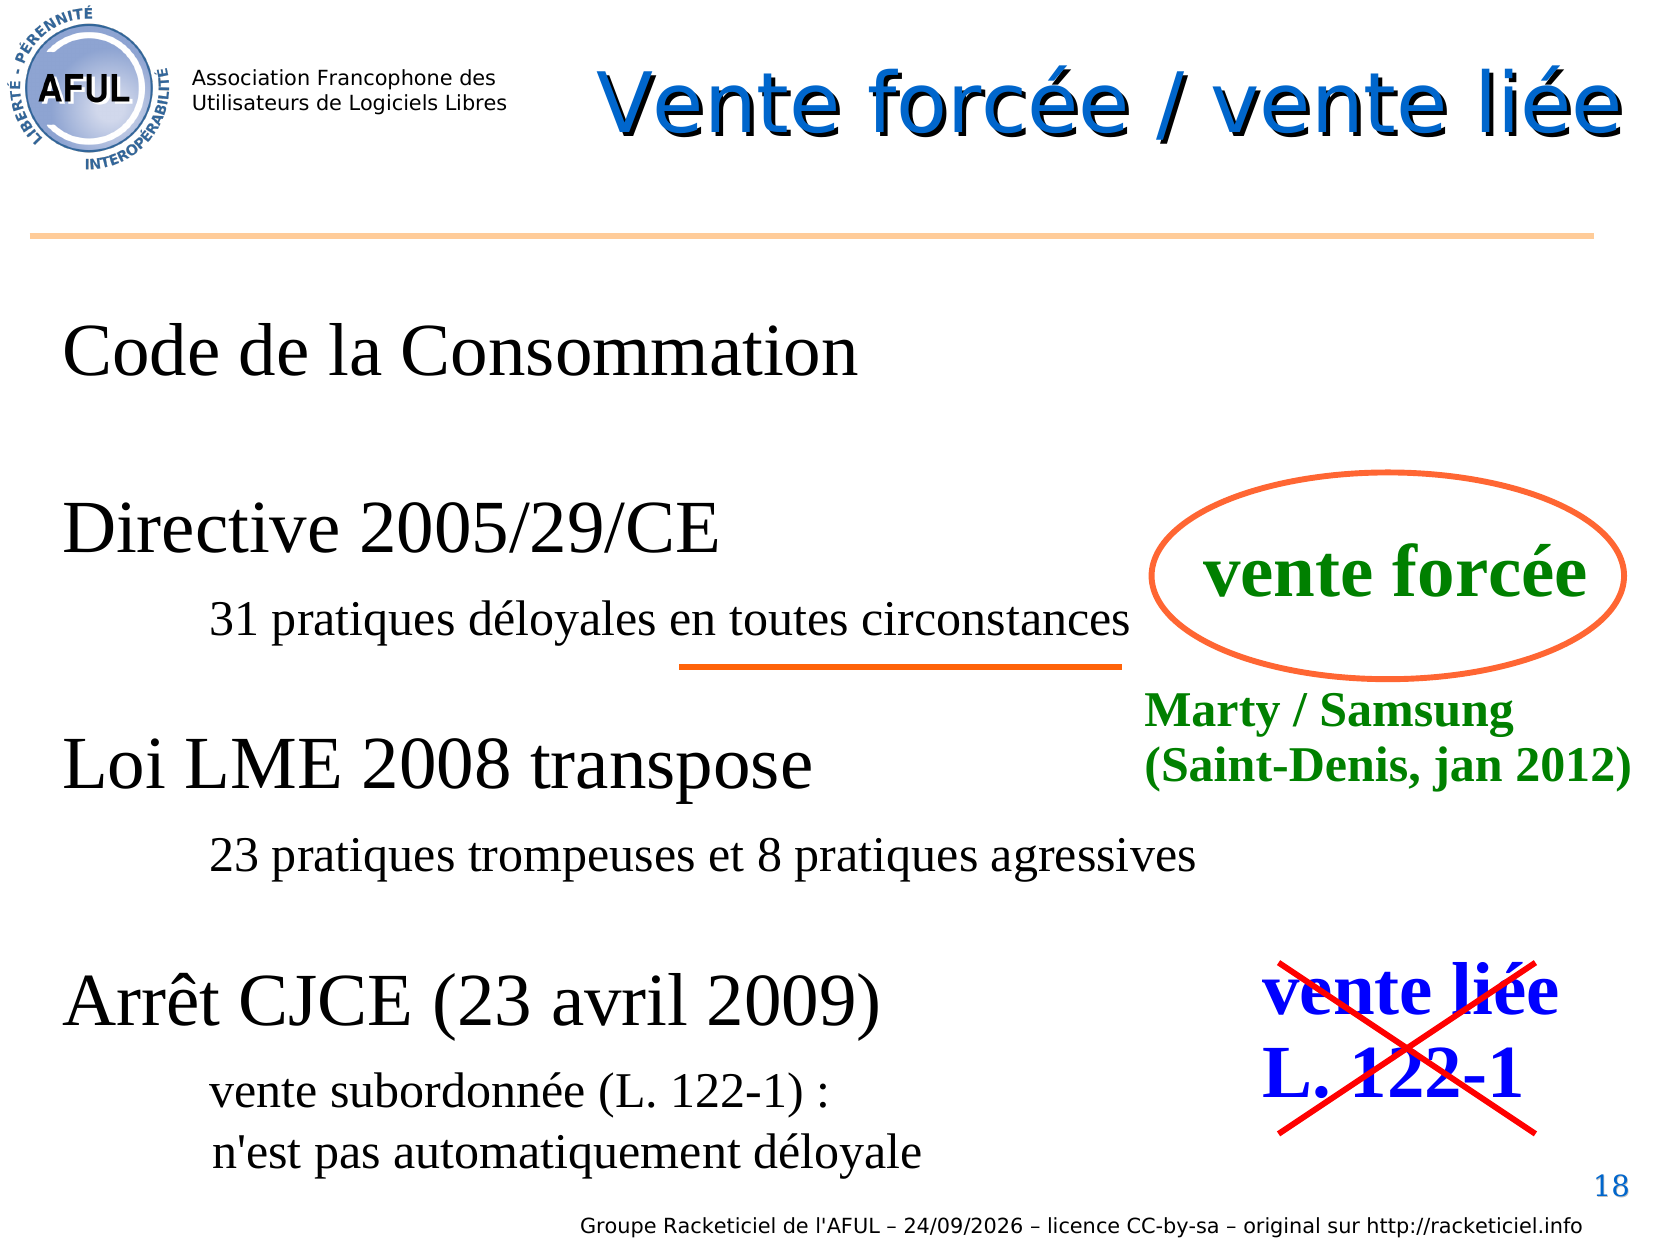

# Vente forcée / vente liée
Code de la Consommation
Directive 2005/29/CE
		31 pratiques déloyales en toutes circonstances
vente forcée
Marty / Samsung
(Saint-Denis, jan 2012)
Loi LME 2008 transpose
		23 pratiques trompeuses et 8 pratiques agressives
vente liée
L. 122-1
Arrêt CJCE (23 avril 2009)
		vente subordonnée (L. 122-1) :
 n'est pas automatiquement déloyale
18